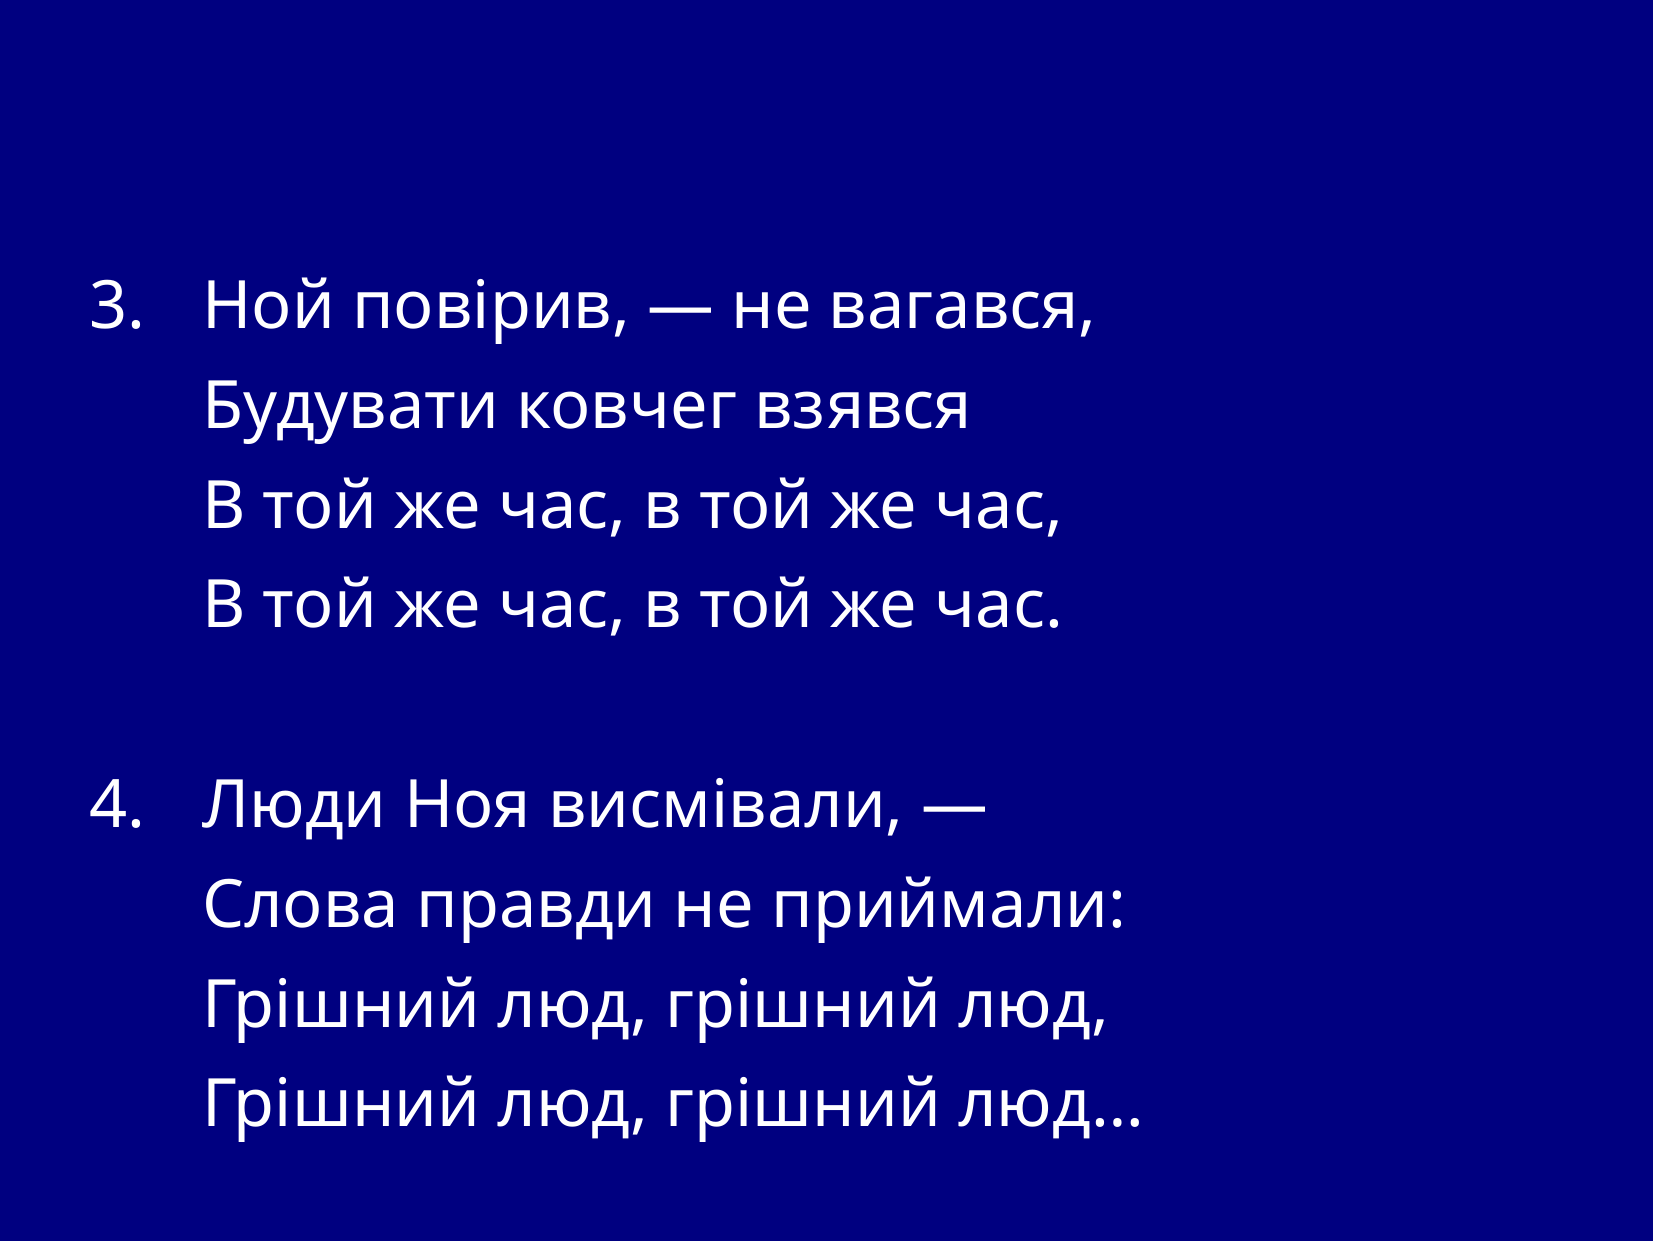

3.	Ной повірив, ― не вагався,
	Будувати ковчег взявся
	В той же час, в той же час,
	В той же час, в той же час.
4.	Люди Ноя висмівали, ―
	Слова правди не приймали:
	Грішний люд, грішний люд,
	Грішний люд, грішний люд…